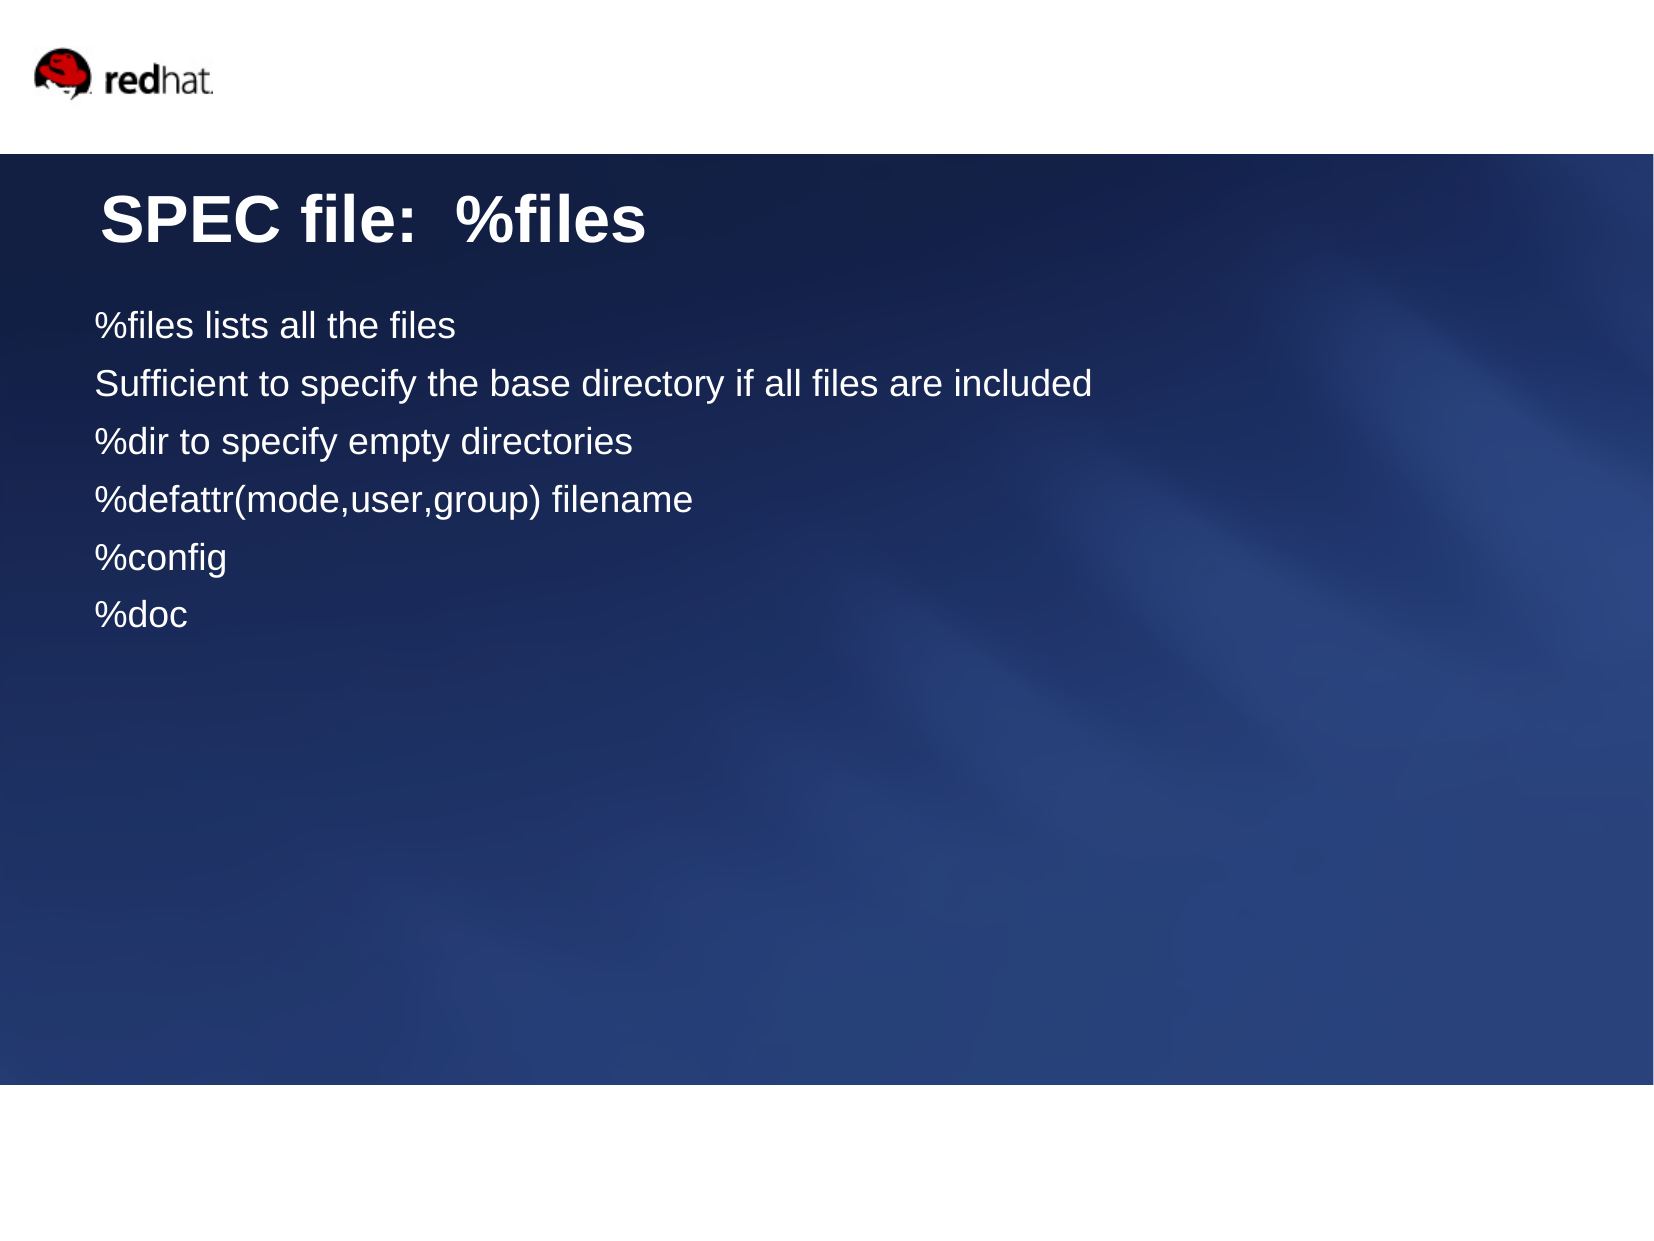

# SPEC file: %files
%files lists all the files
Sufficient to specify the base directory if all files are included
%dir to specify empty directories
%defattr(mode,user,group) filename
%config
%doc